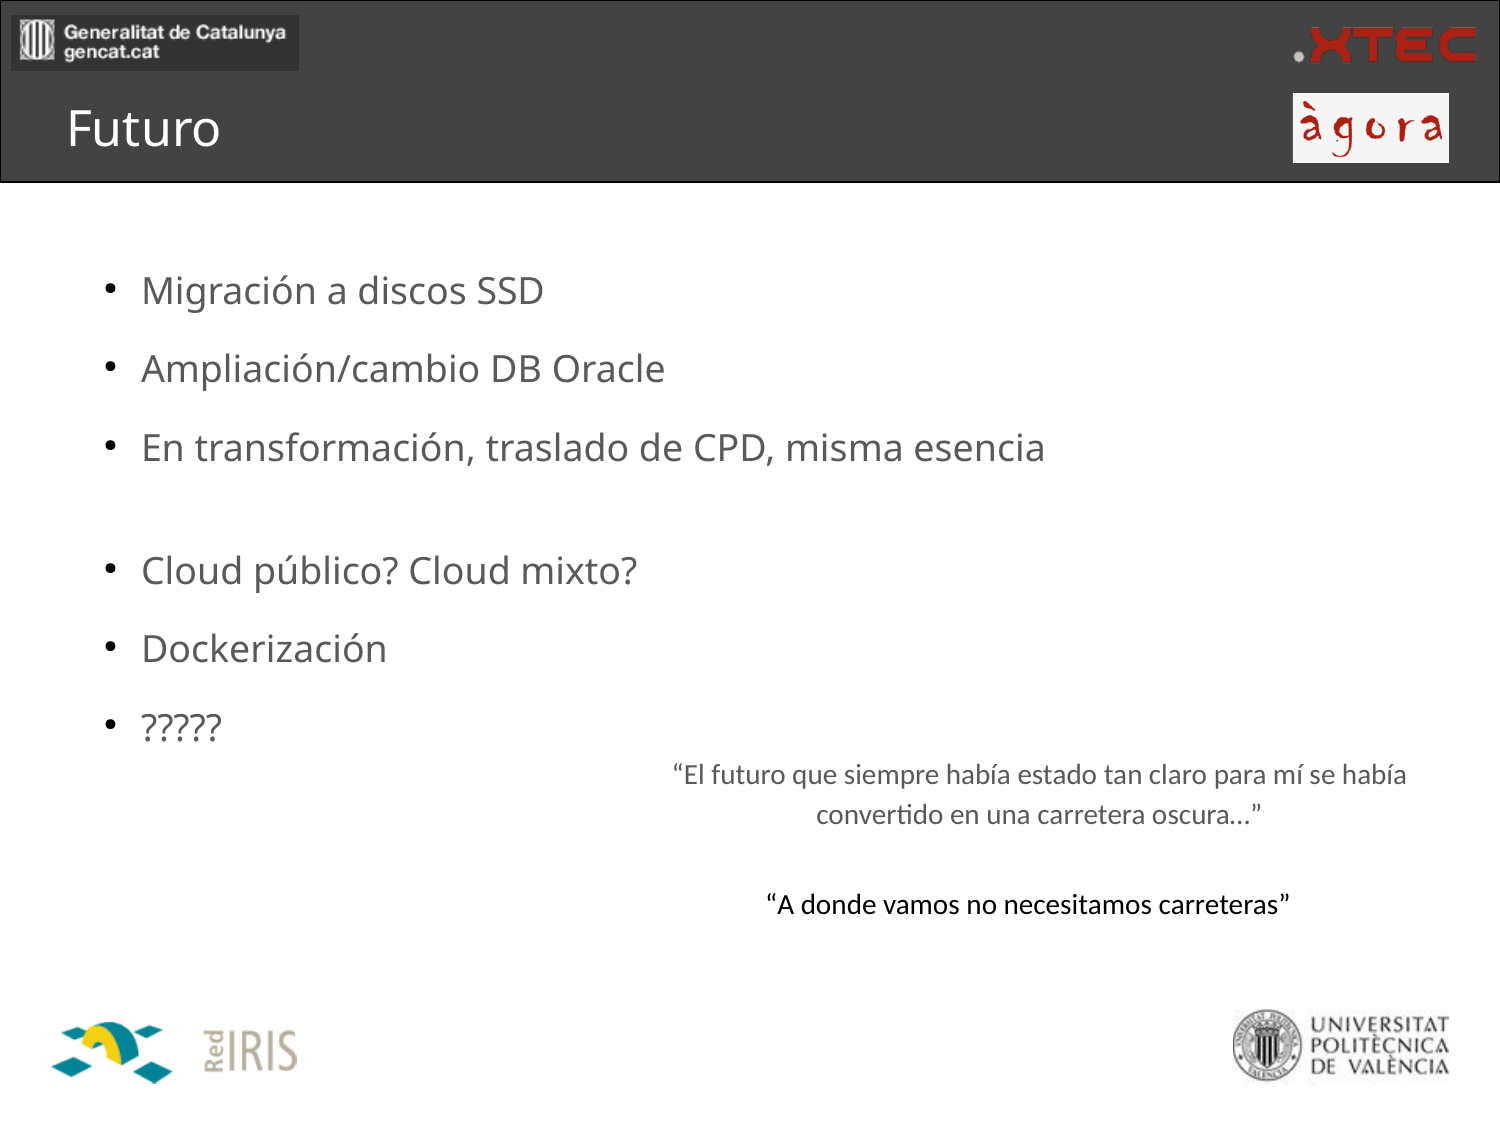

# Futuro
Migración a discos SSD
Ampliación/cambio DB Oracle
En transformación, traslado de CPD, misma esencia
Cloud público? Cloud mixto?
Dockerización
?????
“El futuro que siempre había estado tan claro para mí se había convertido en una carretera oscura…”
“A donde vamos no necesitamos carreteras”